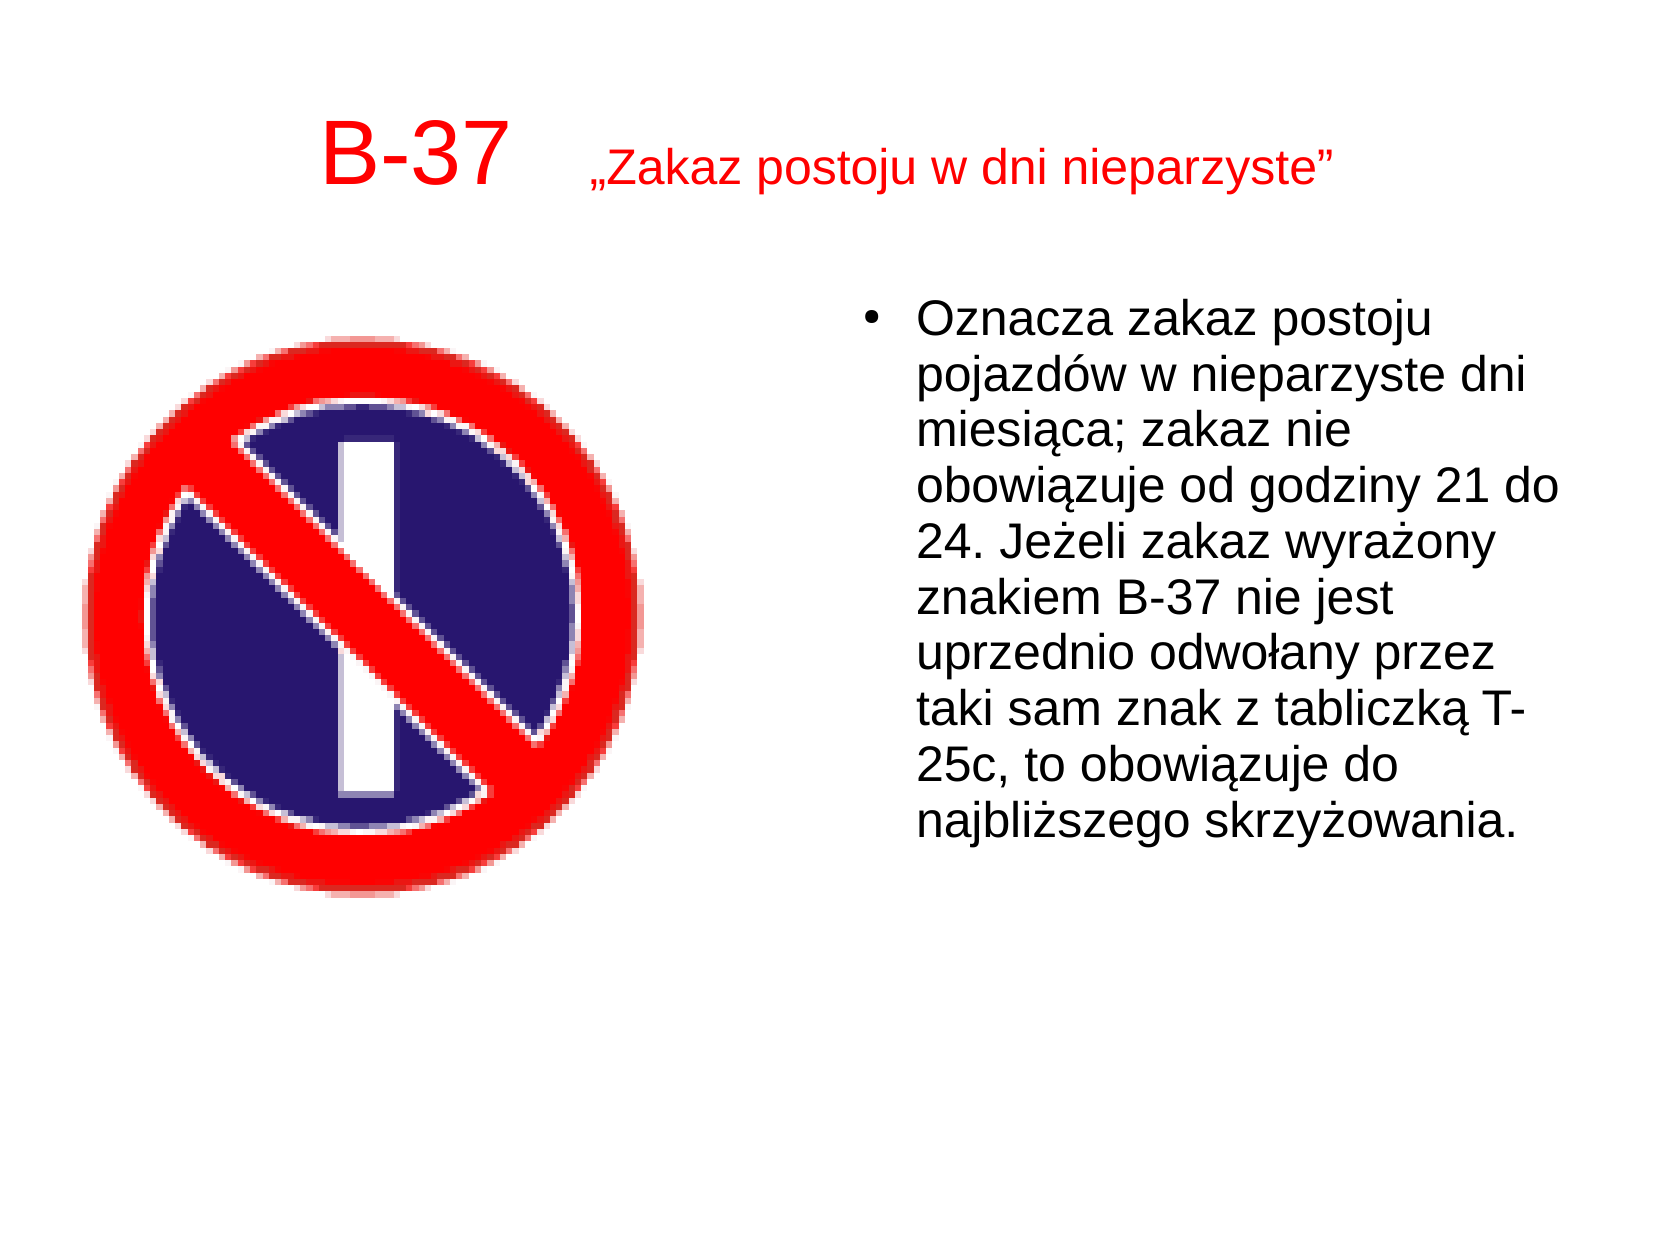

# B-37 „Zakaz postoju w dni nieparzyste”
Oznacza zakaz postoju pojazdów w nieparzyste dni miesiąca; zakaz nie obowiązuje od godziny 21 do 24. Jeżeli zakaz wyrażony znakiem B-37 nie jest uprzednio odwołany przez taki sam znak z tabliczką T-25c, to obowiązuje do najbliższego skrzyżowania.